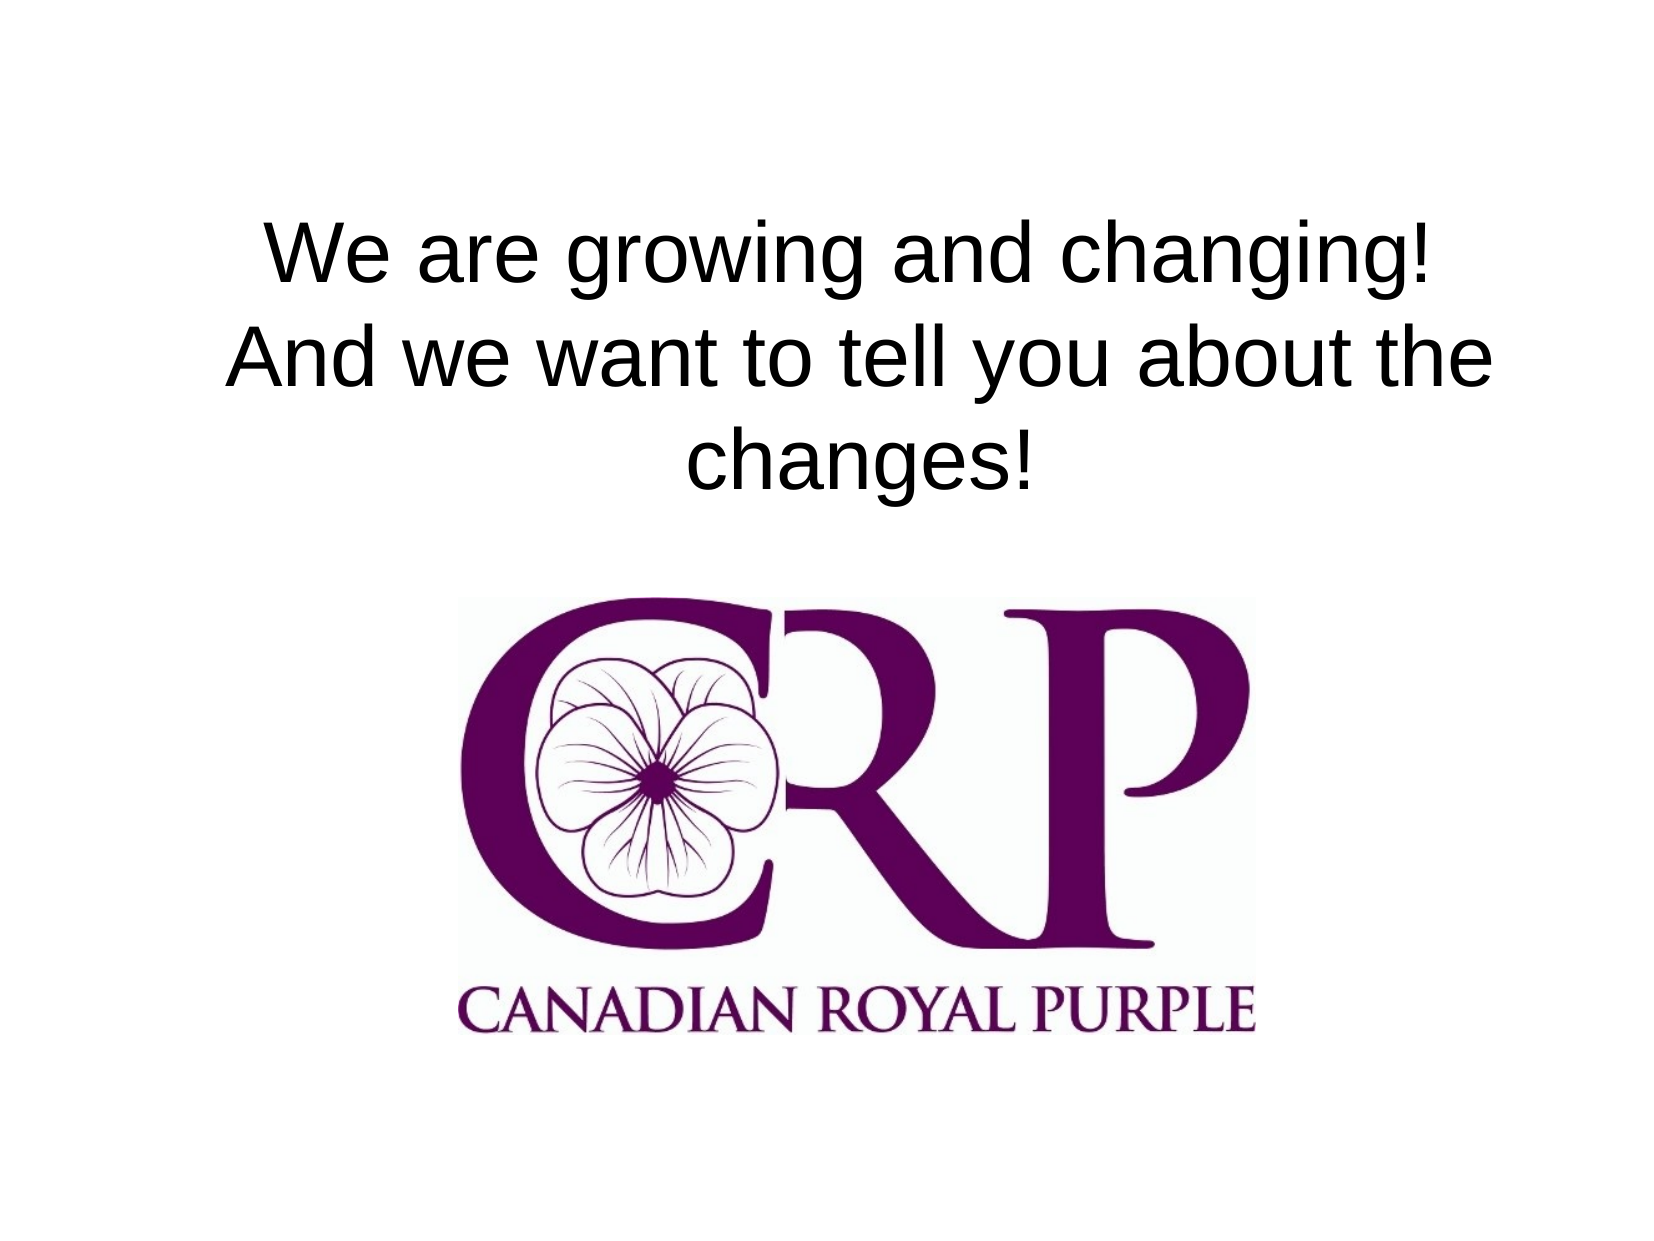

# We are growing and changing! And we want to tell you about the changes!